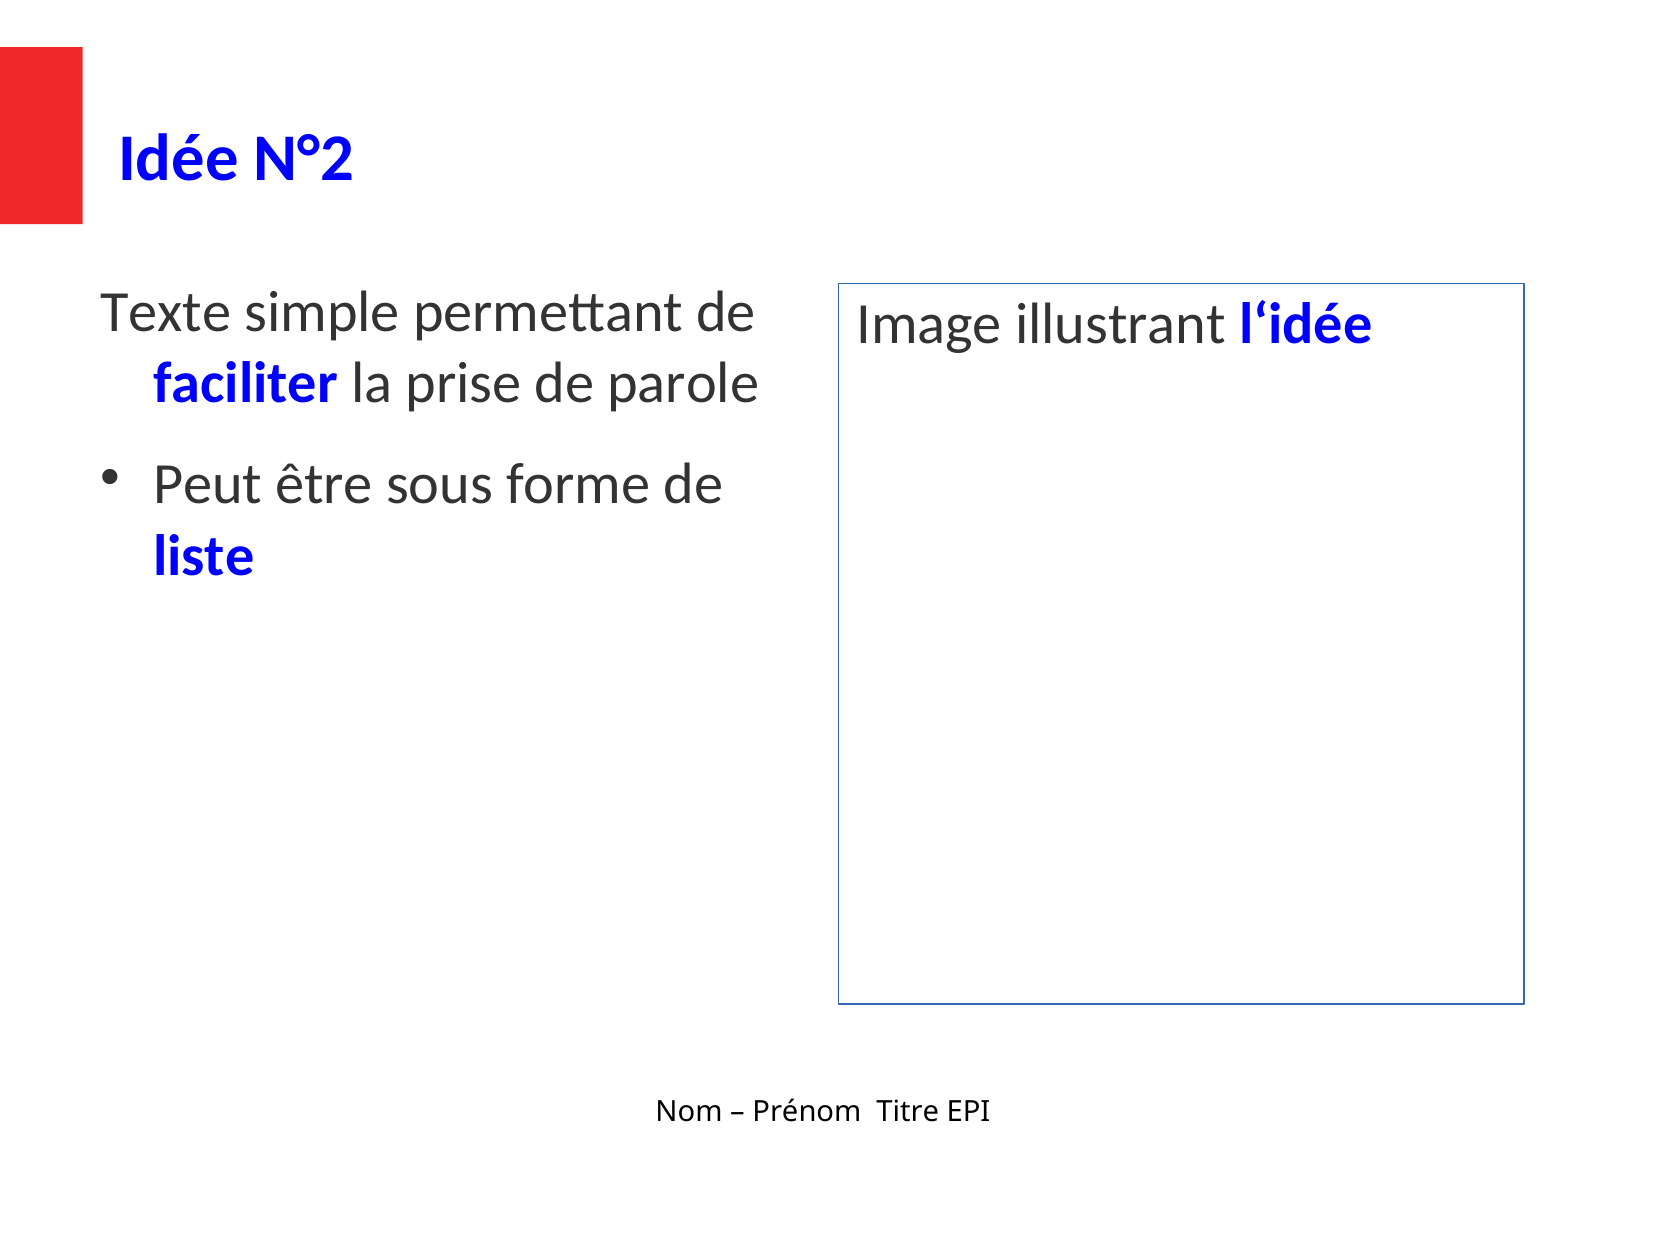

# Idée N°2
Texte simple permettant de faciliter la prise de parole
Peut être sous forme de liste
Image illustrant l‘idée
Nom – Prénom Titre EPI